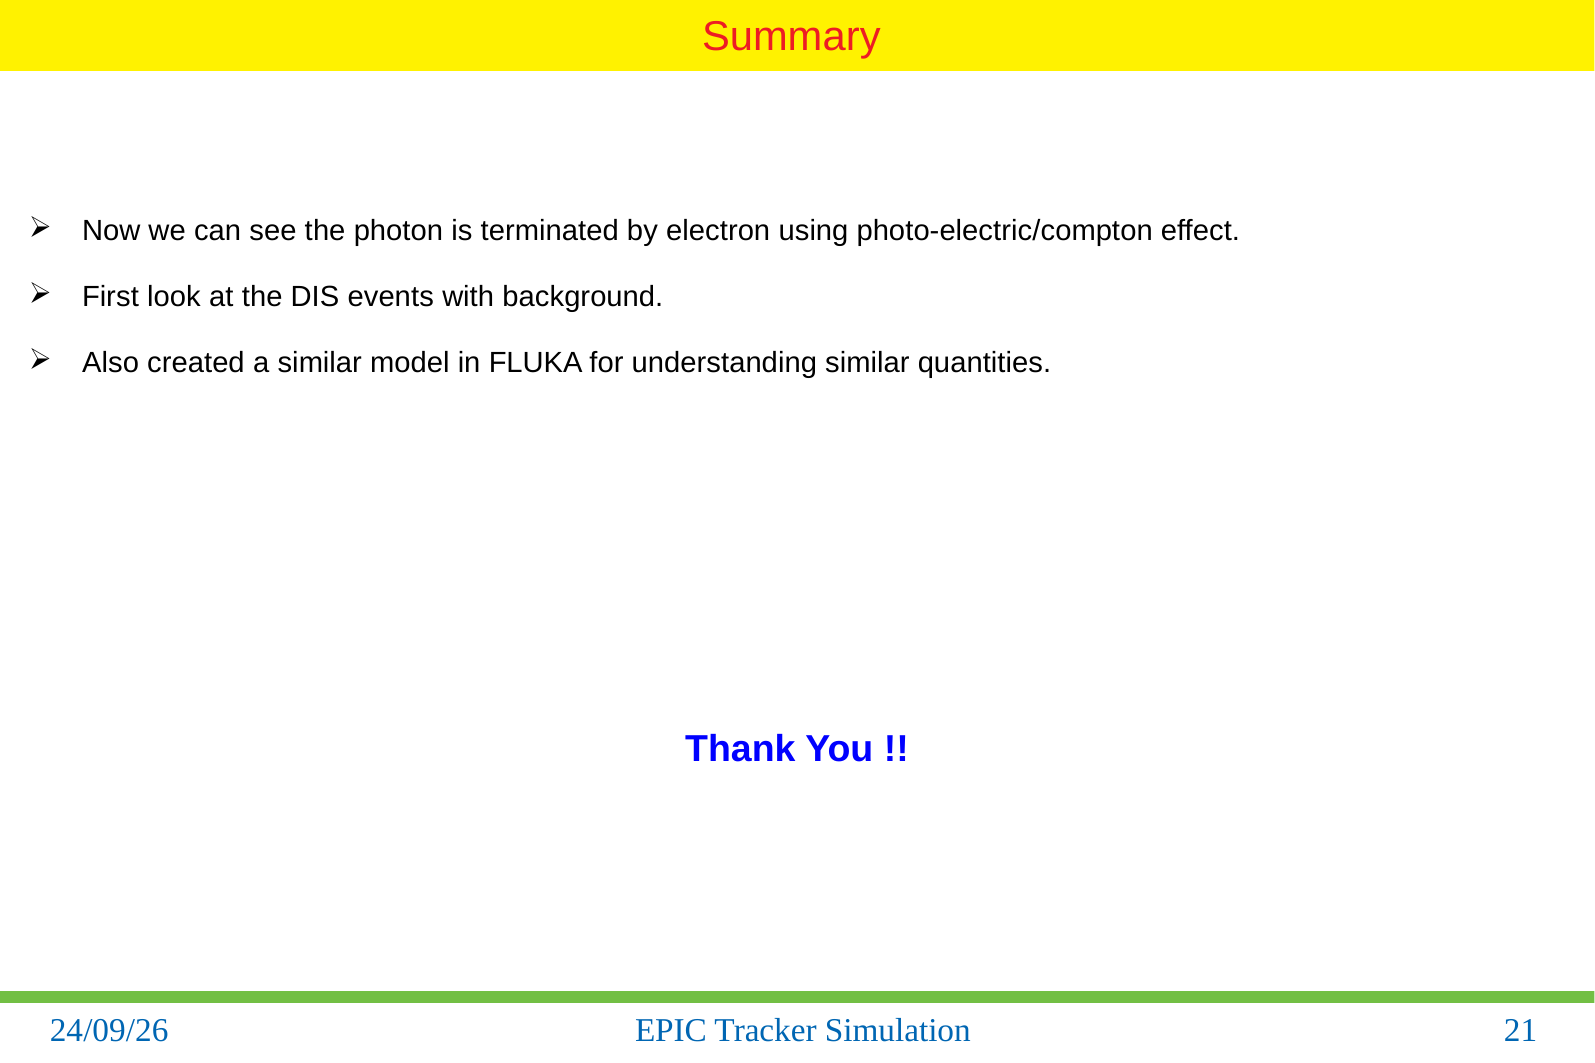

# Summary
Now we can see the photon is terminated by electron using photo-electric/compton effect.
First look at the DIS events with background.
Also created a similar model in FLUKA for understanding similar quantities.
Thank You !!
EPIC Tracker Simulation
21